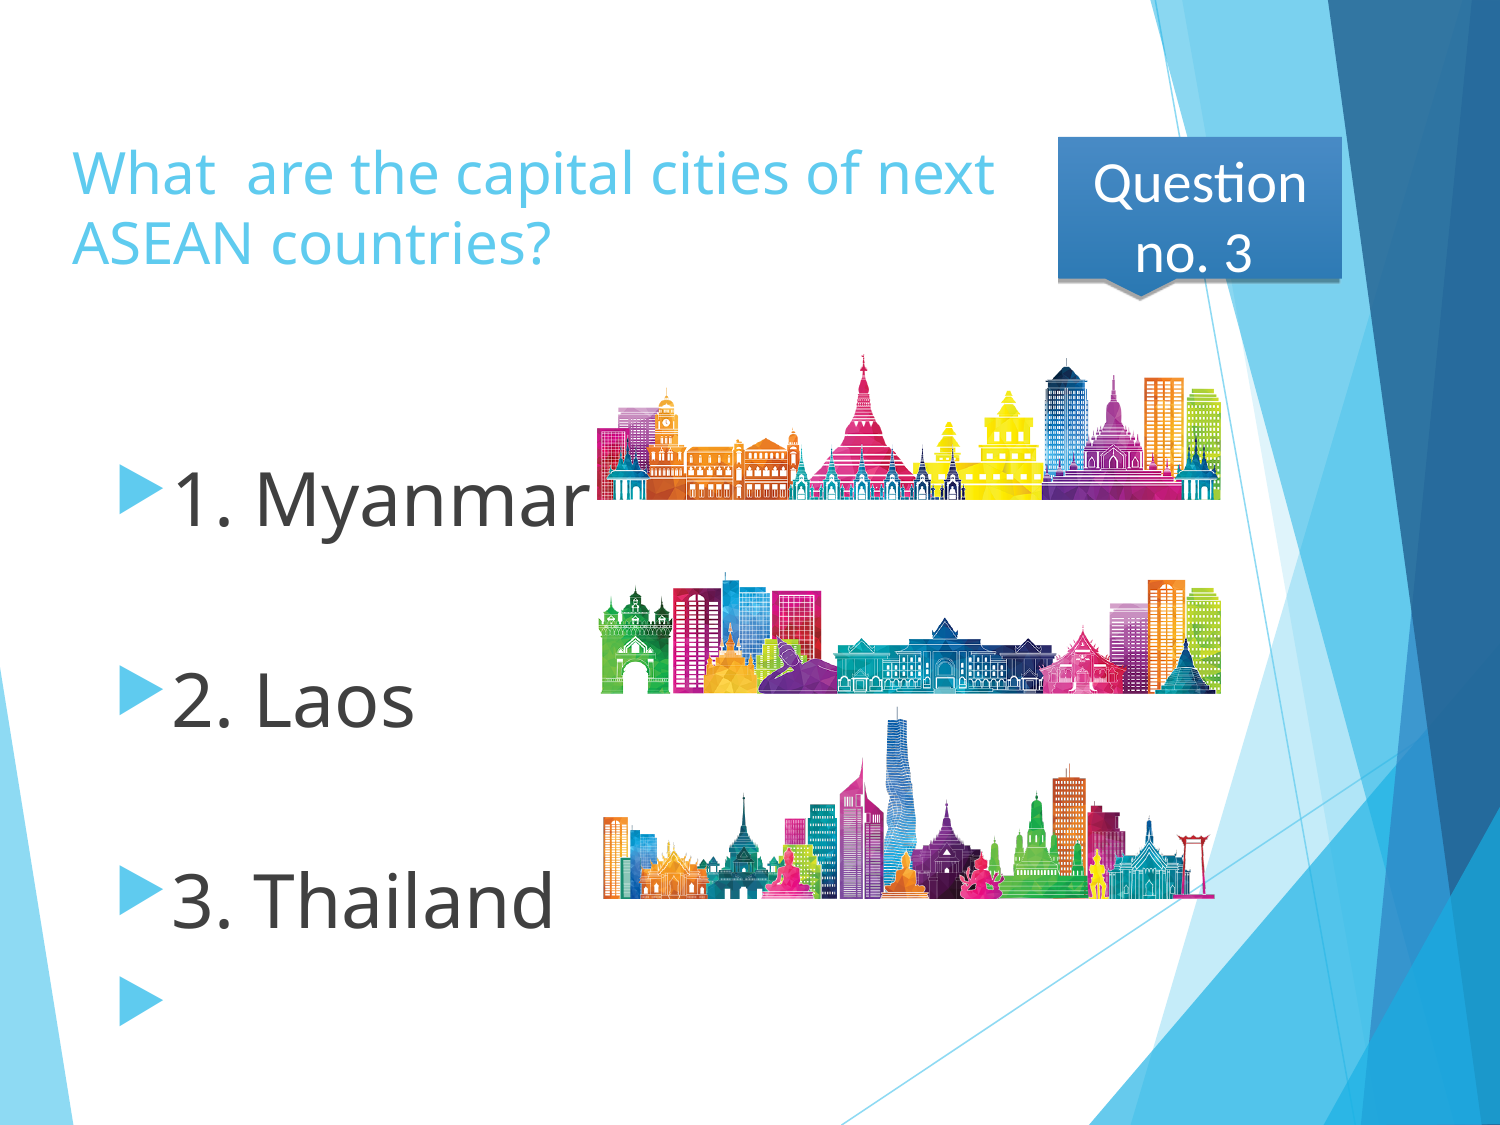

# What are the capital cities of next ASEAN countries?
Question no. 3
1. Myanmar
2. Laos
3. Thailand